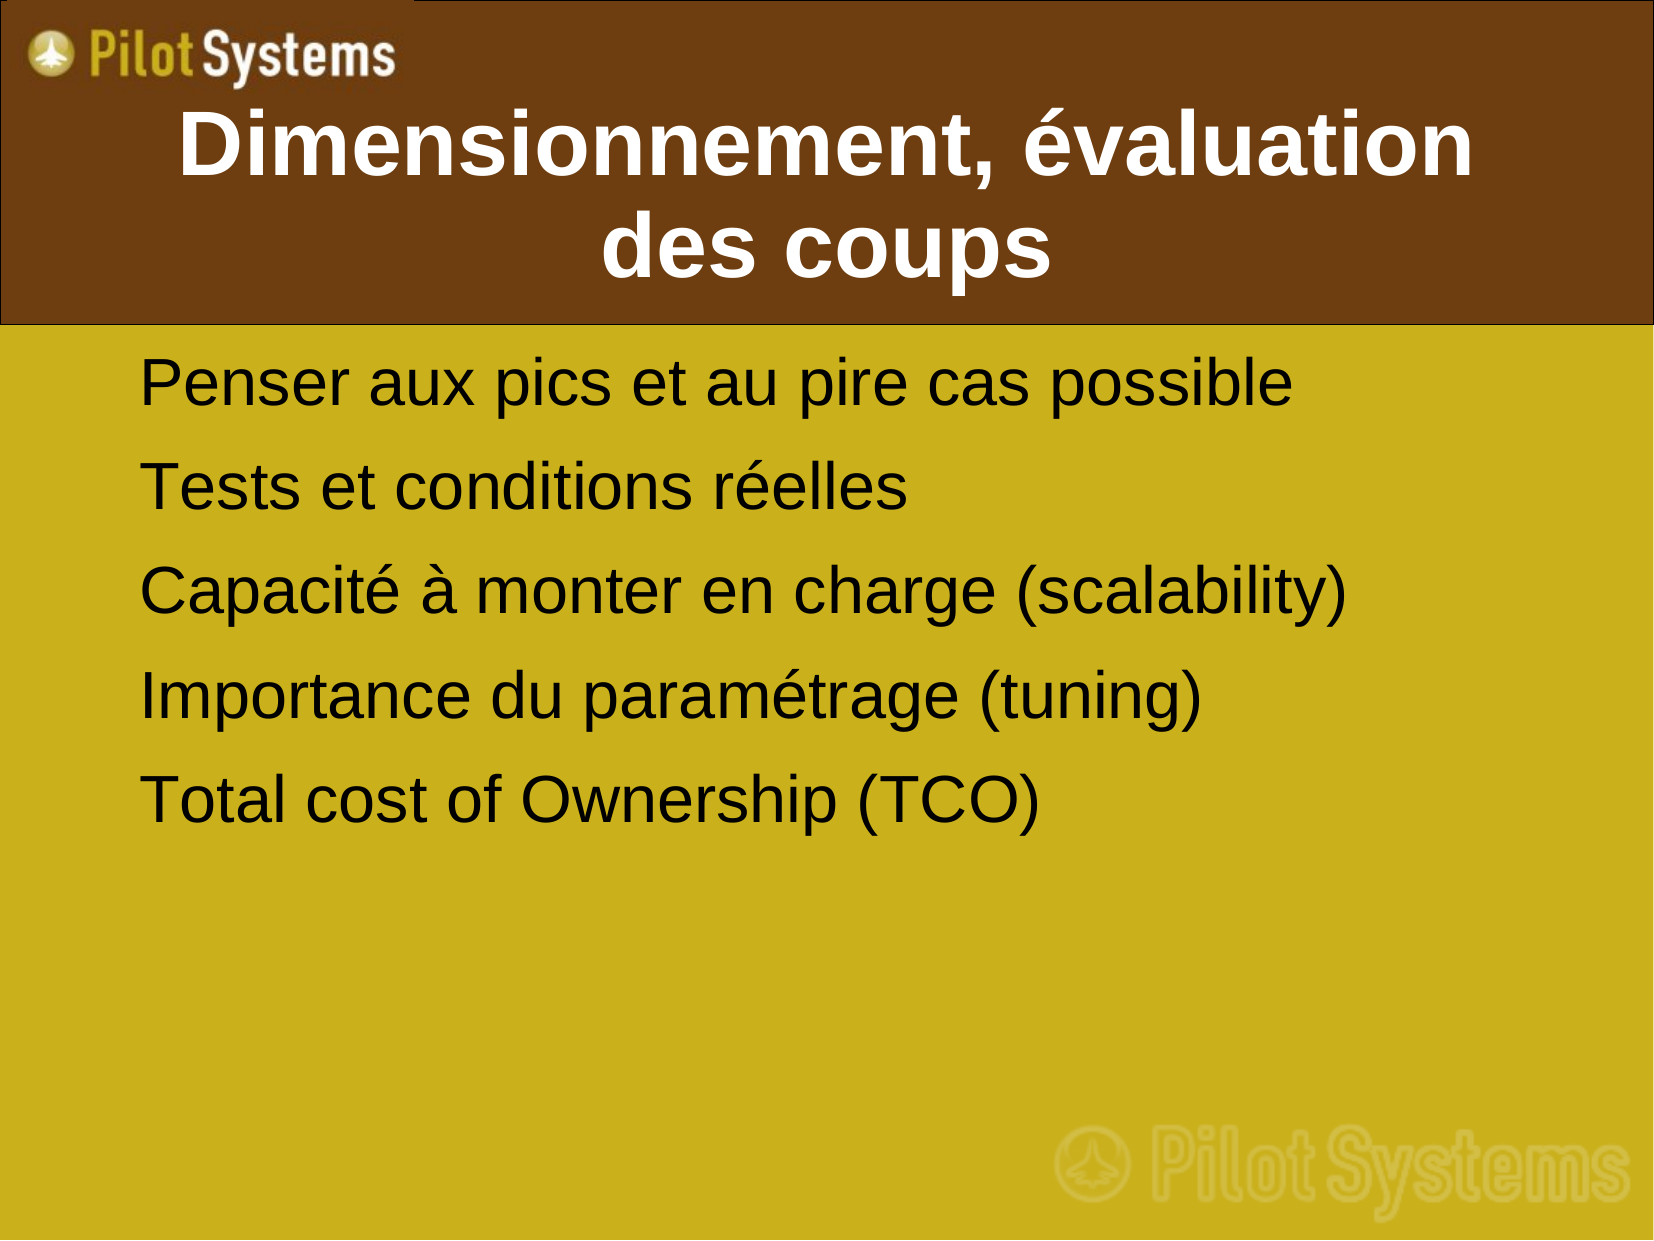

# Dimensionnement, évaluation des coups
Penser aux pics et au pire cas possible
Tests et conditions réelles
Capacité à monter en charge (scalability)
Importance du paramétrage (tuning)
Total cost of Ownership (TCO)